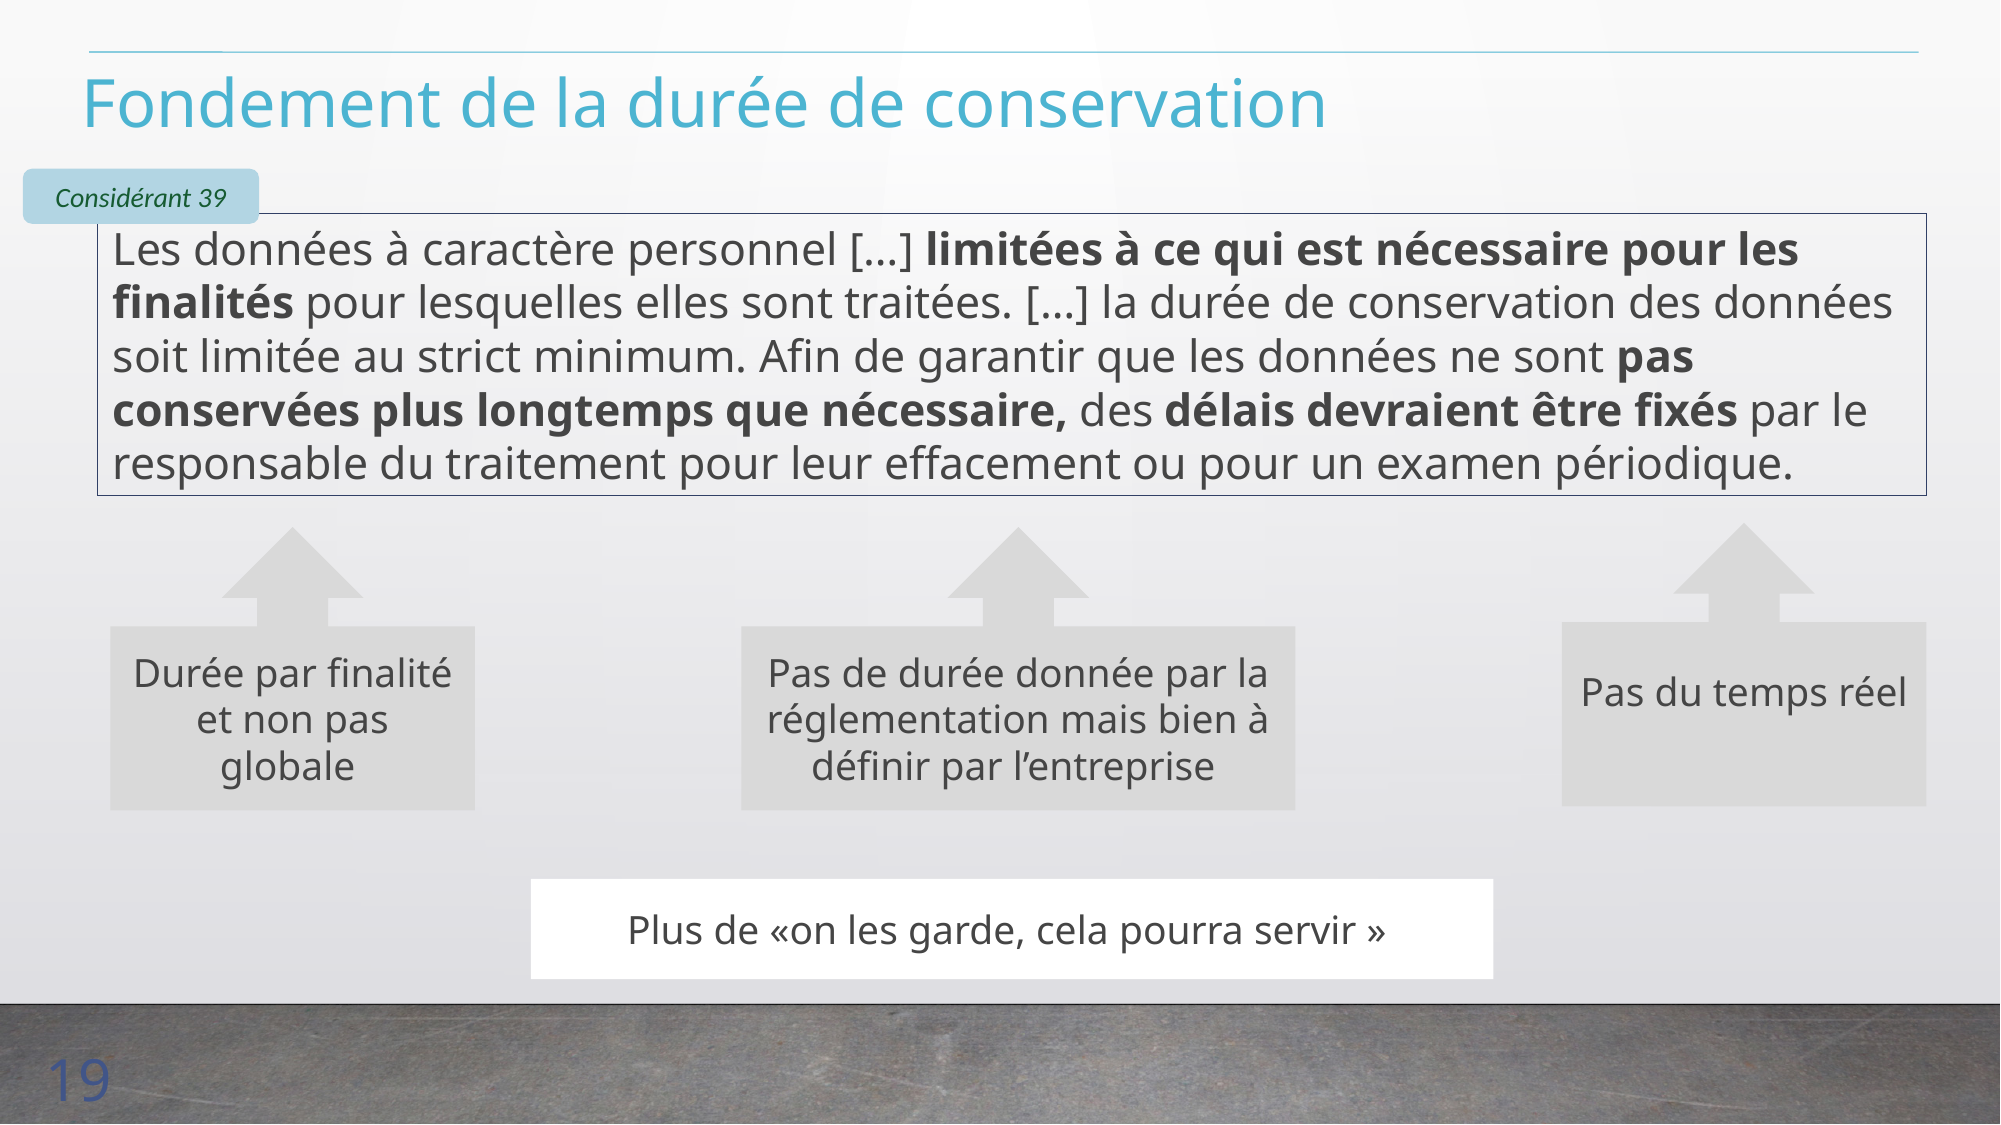

# Fondement de la durée de conservation
Considérant 39
Les données à caractère personnel […] limitées à ce qui est nécessaire pour les finalités pour lesquelles elles sont traitées. […] la durée de conservation des données soit limitée au strict minimum. Afin de garantir que les données ne sont pas conservées plus longtemps que nécessaire, des délais devraient être fixés par le responsable du traitement pour leur effacement ou pour un examen périodique.
Pas du temps réel
Durée par finalité et non pas globale
Pas de durée donnée par la réglementation mais bien à définir par l’entreprise
Plus de «on les garde, cela pourra servir »